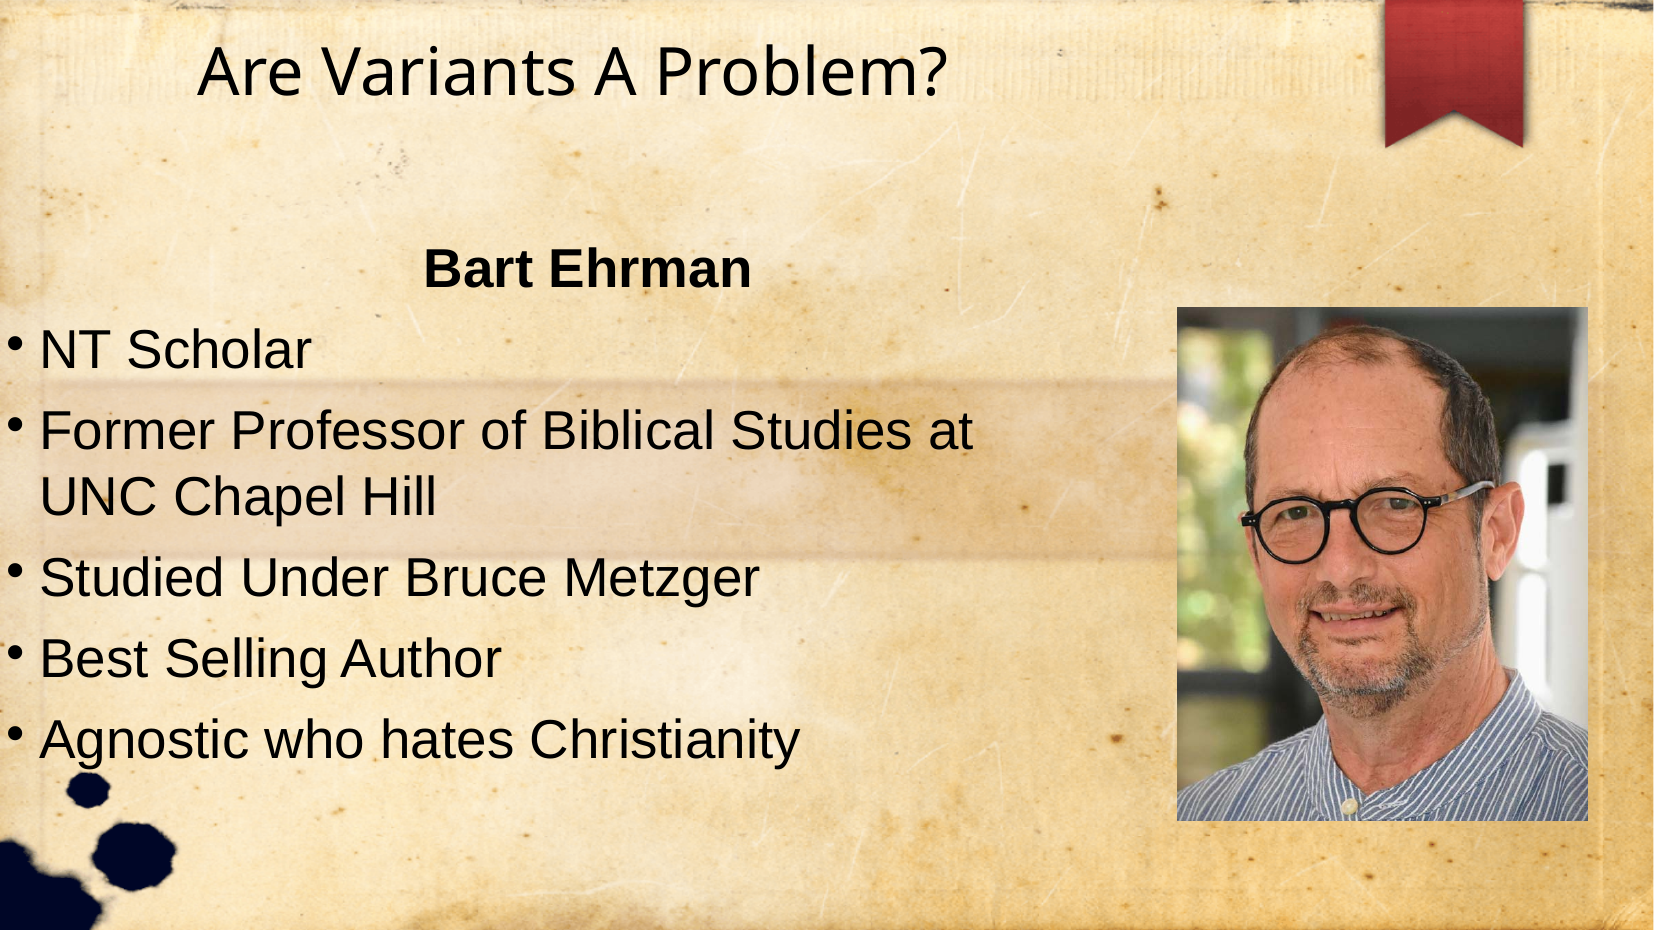

# Are Variants A Problem?
Bart Ehrman
NT Scholar
Former Professor of Biblical Studies at UNC Chapel Hill
Studied Under Bruce Metzger
Best Selling Author
Agnostic who hates Christianity